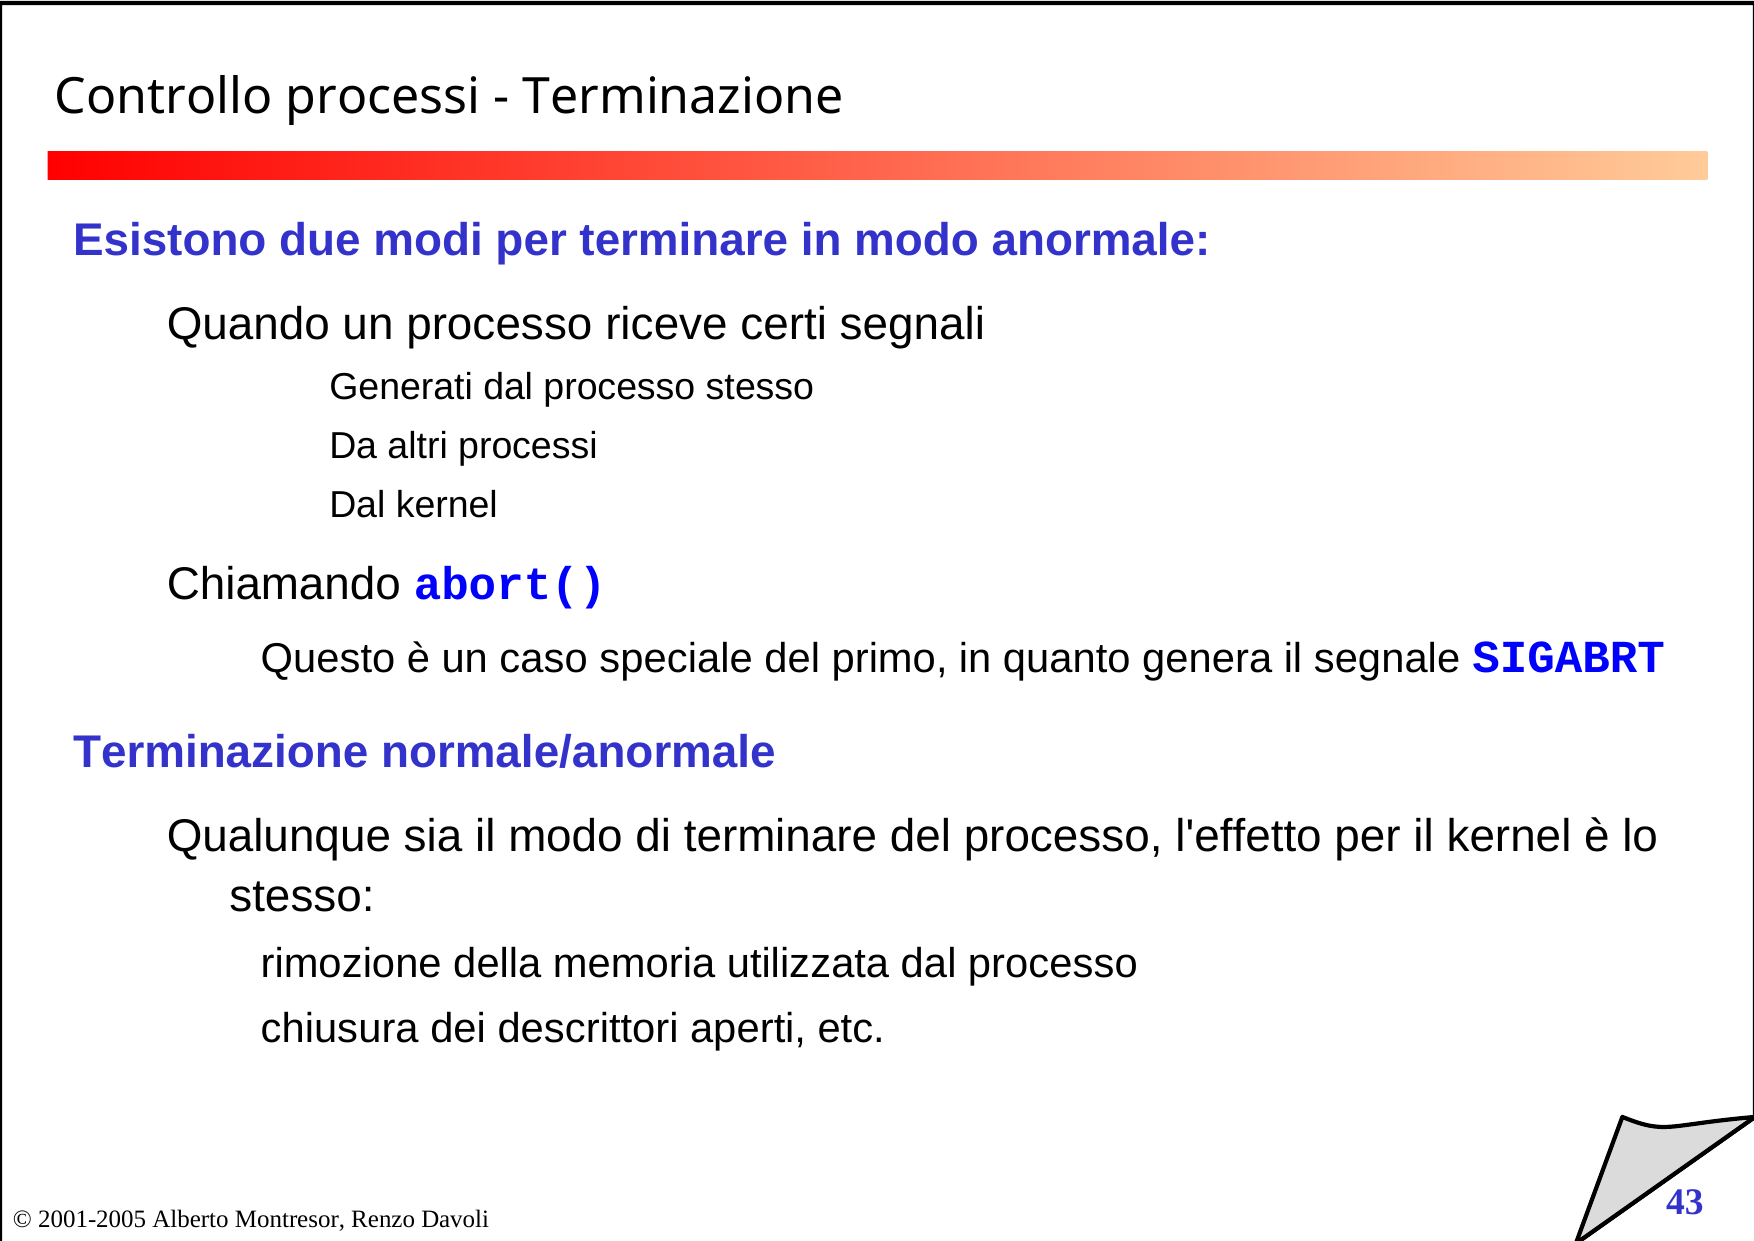

# Controllo processi - Terminazione
Esistono due modi per terminare in modo anormale:
Quando un processo riceve certi segnali
Generati dal processo stesso
Da altri processi
Dal kernel
Chiamando abort()
Questo è un caso speciale del primo, in quanto genera il segnale SIGABRT
Terminazione normale/anormale
Qualunque sia il modo di terminare del processo, l'effetto per il kernel è lo stesso:
rimozione della memoria utilizzata dal processo
chiusura dei descrittori aperti, etc.